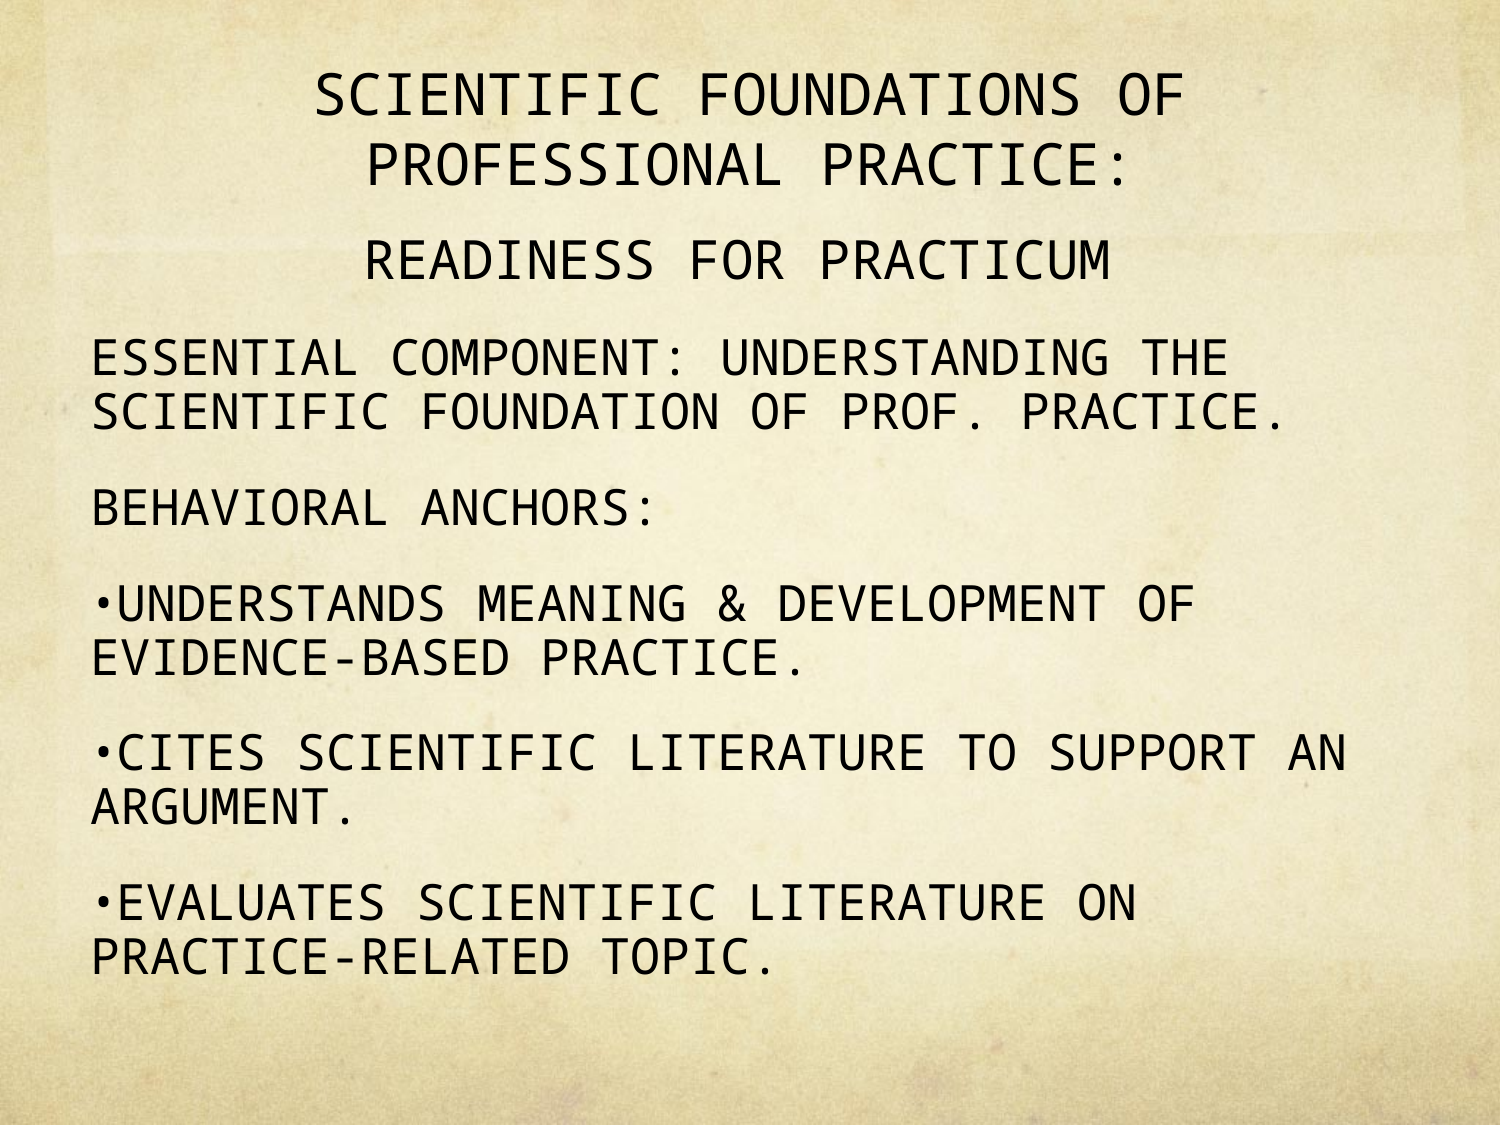

# SCIENTIFIC FOUNDATIONS OF PROFESSIONAL PRACTICE:
READINESS FOR PRACTICUM
ESSENTIAL COMPONENT: UNDERSTANDING THE SCIENTIFIC FOUNDATION OF PROF. PRACTICE.
BEHAVIORAL ANCHORS:
UNDERSTANDS MEANING & DEVELOPMENT OF EVIDENCE-BASED PRACTICE.
CITES SCIENTIFIC LITERATURE TO SUPPORT AN ARGUMENT.
EVALUATES SCIENTIFIC LITERATURE ON PRACTICE-RELATED TOPIC.